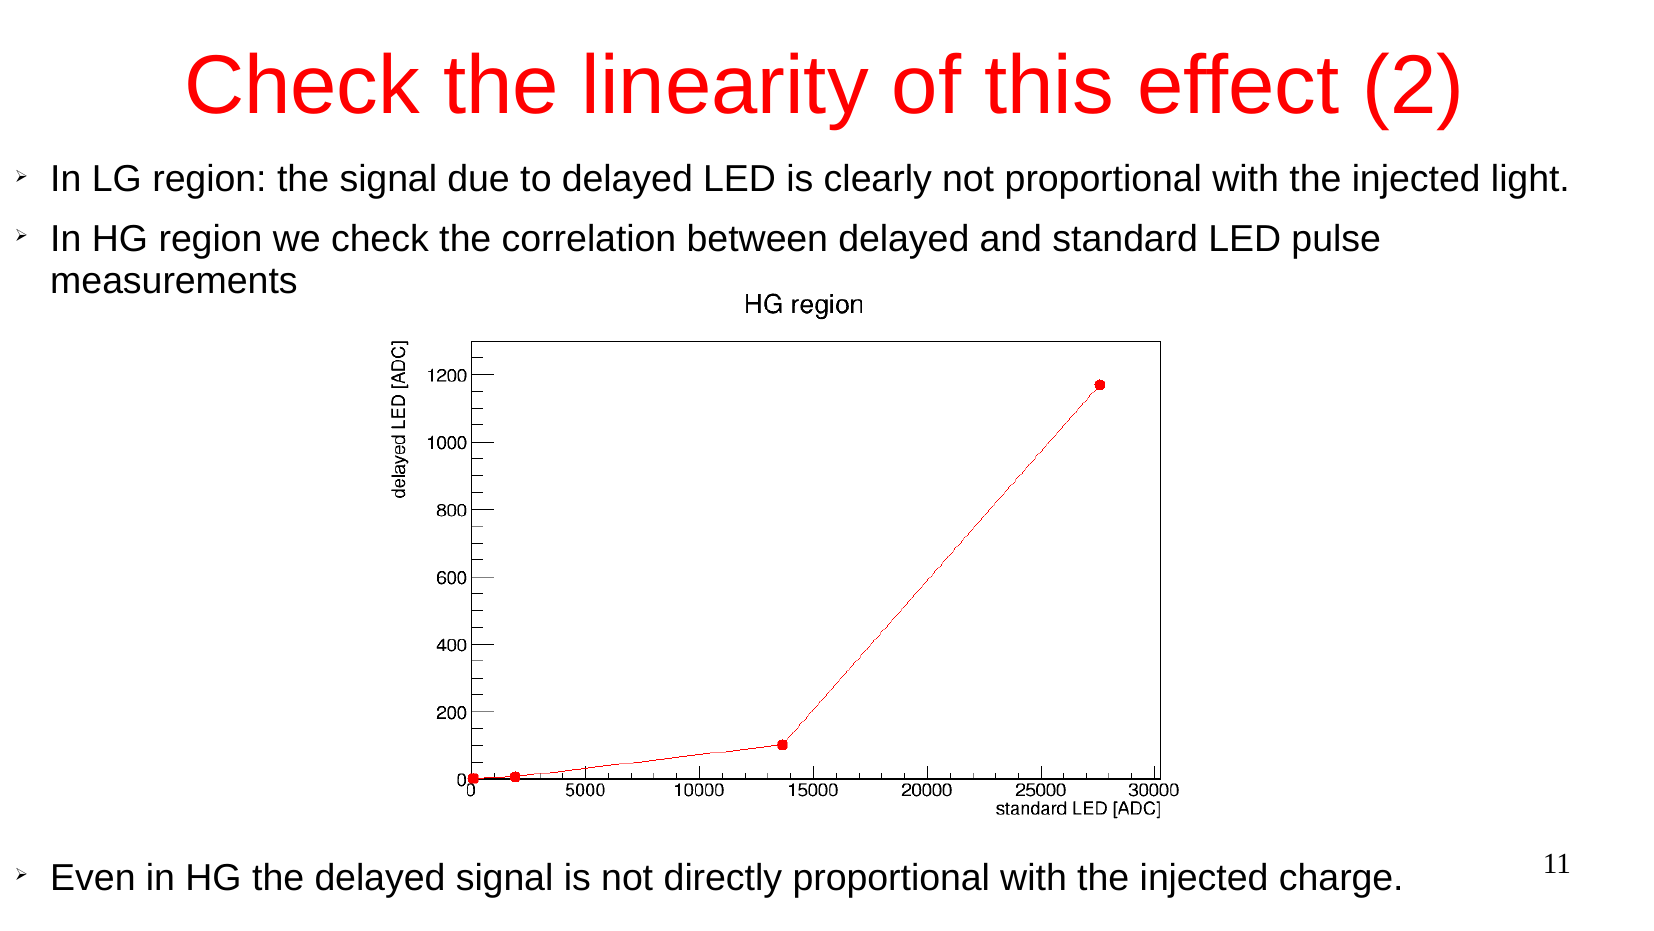

# Check the linearity of this effect (2)
In LG region: the signal due to delayed LED is clearly not proportional with the injected light.
In HG region we check the correlation between delayed and standard LED pulse measurements
Even in HG the delayed signal is not directly proportional with the injected charge.
11